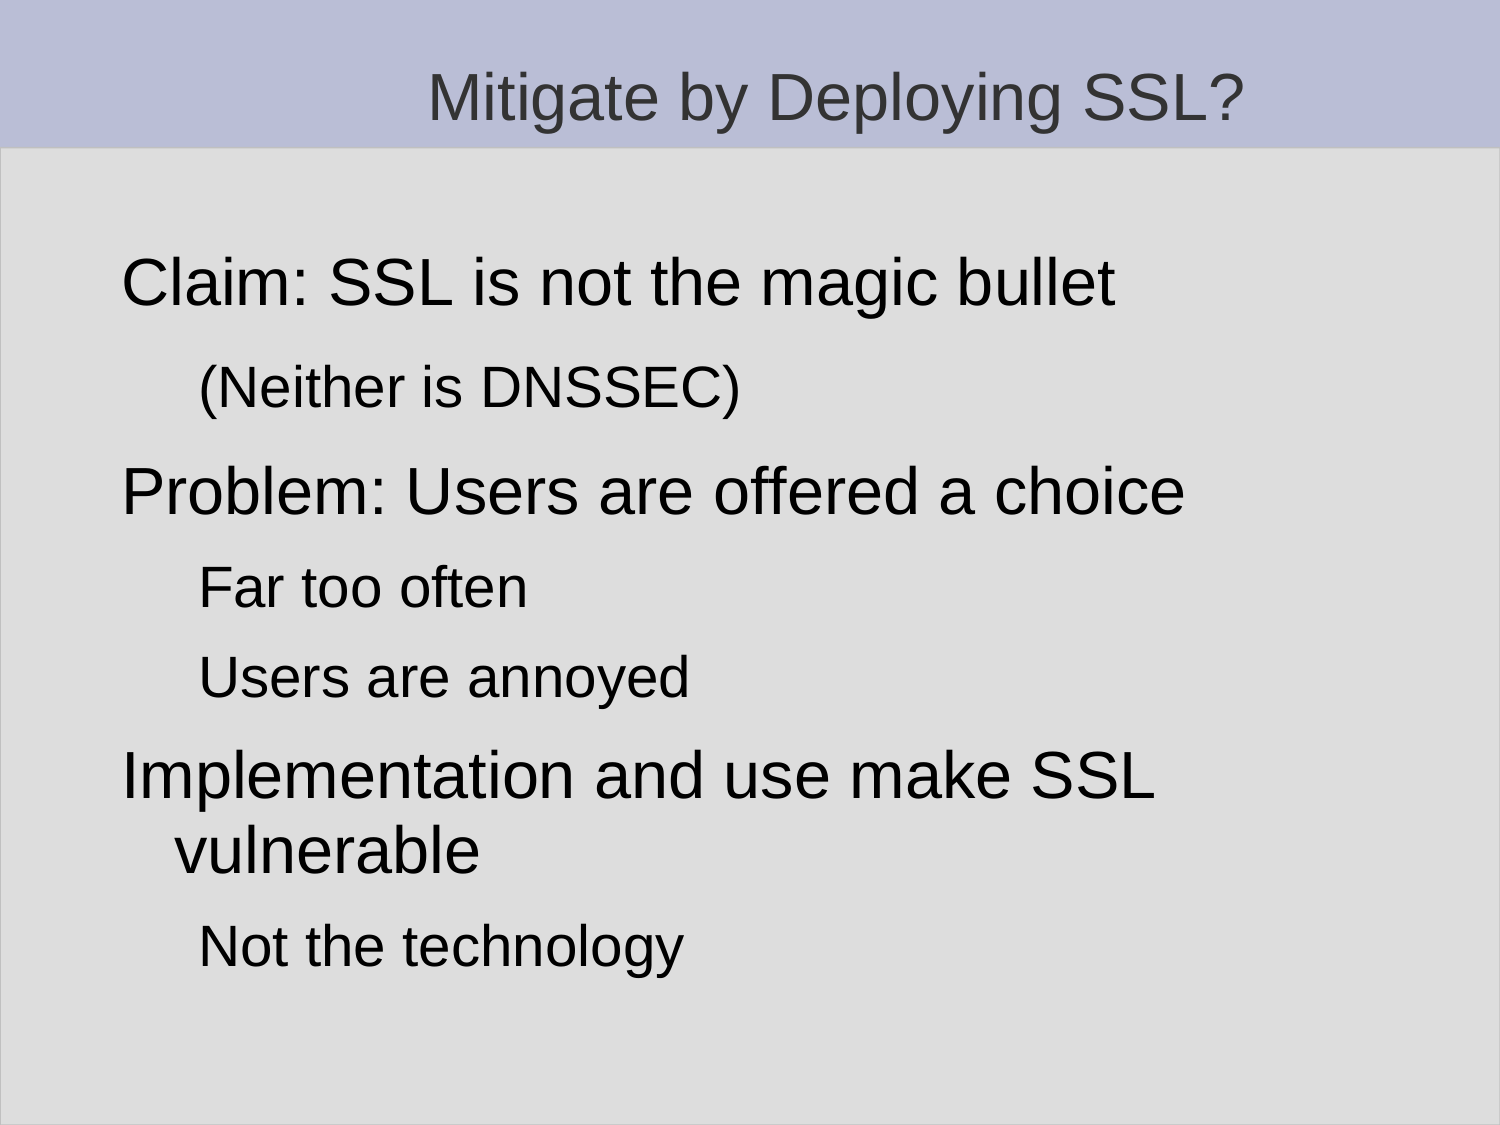

# Mitigate by Deploying SSL?
Claim: SSL is not the magic bullet
(Neither is DNSSEC)‏
Problem: Users are offered a choice
Far too often
Users are annoyed
Implementation and use make SSL vulnerable
Not the technology